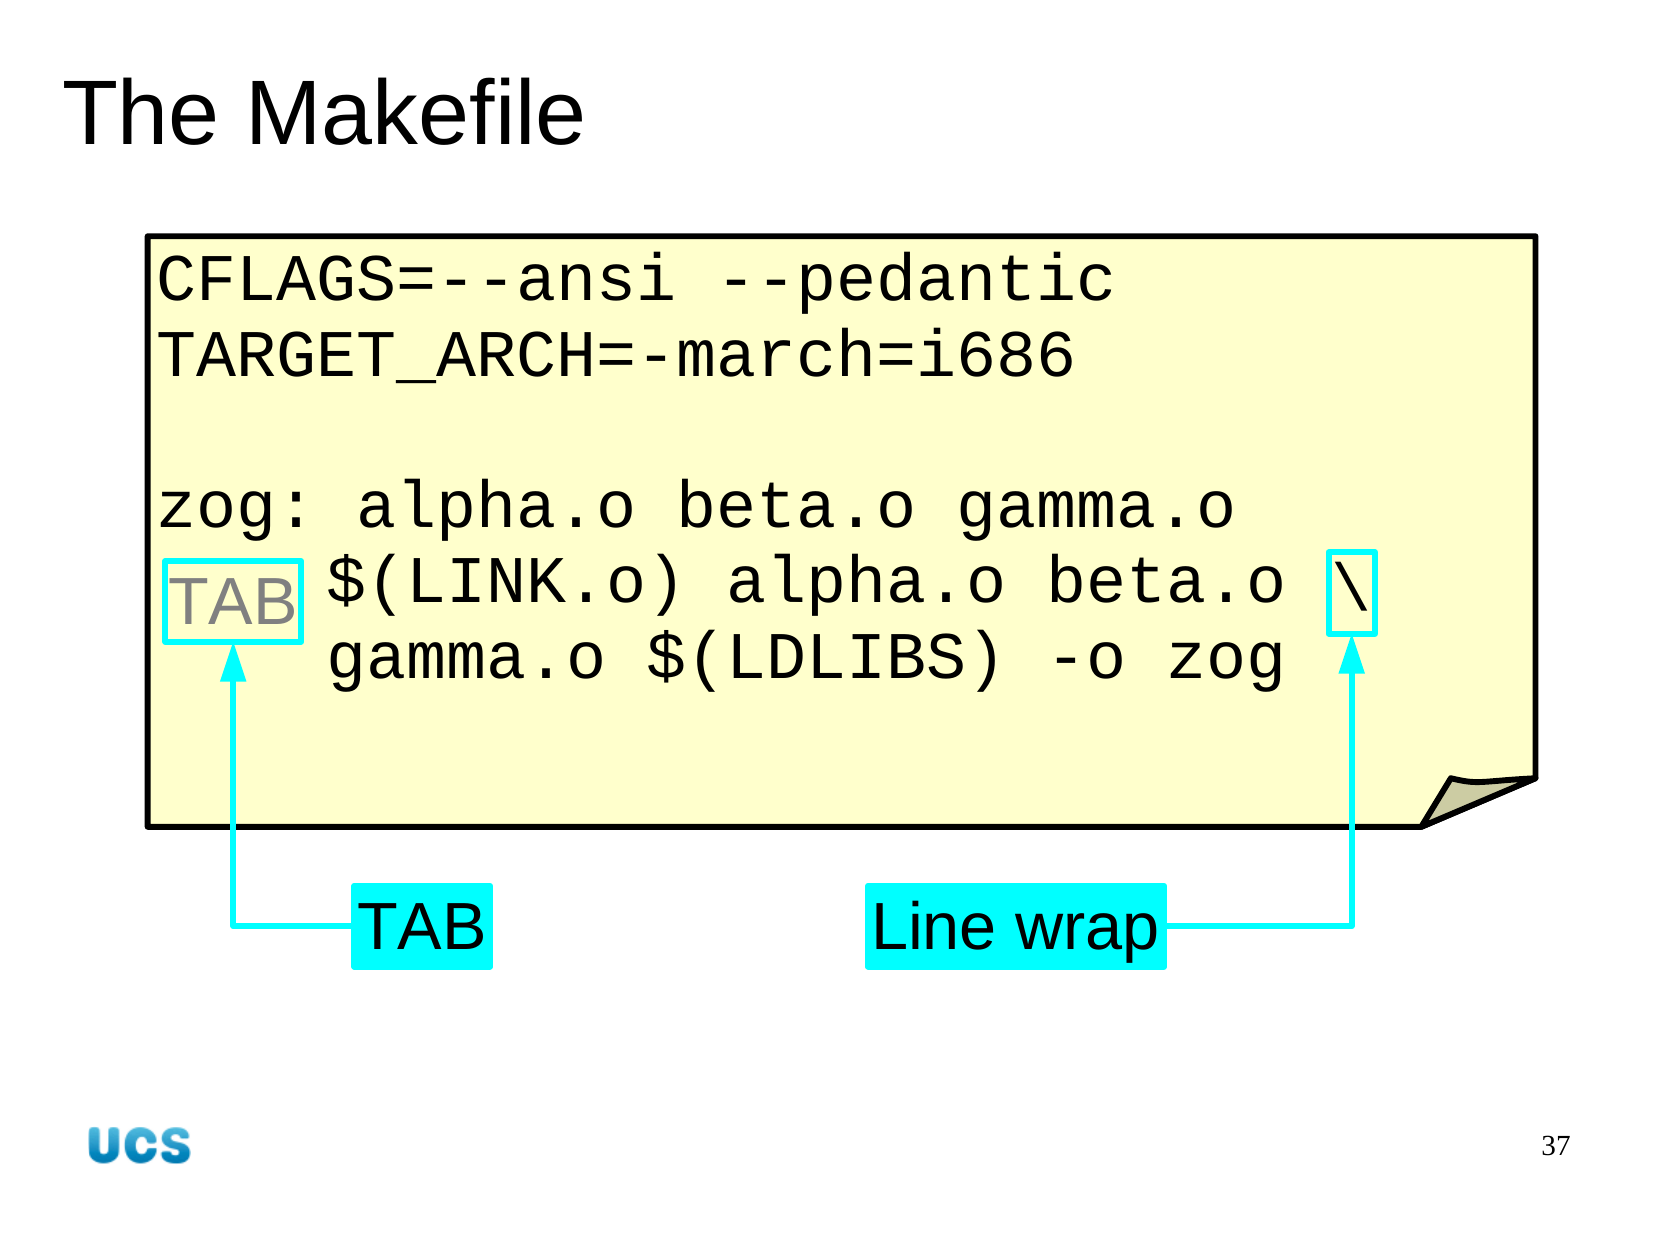

The Makefile
CFLAGS=--ansi --pedantic
TARGET_ARCH=-march=i686
zog: alpha.o beta.o gamma.o
	$(LINK.o) alpha.o beta.o
	gamma.o $(LDLIBS) -o zog
\
TAB
TAB
Line wrap
37